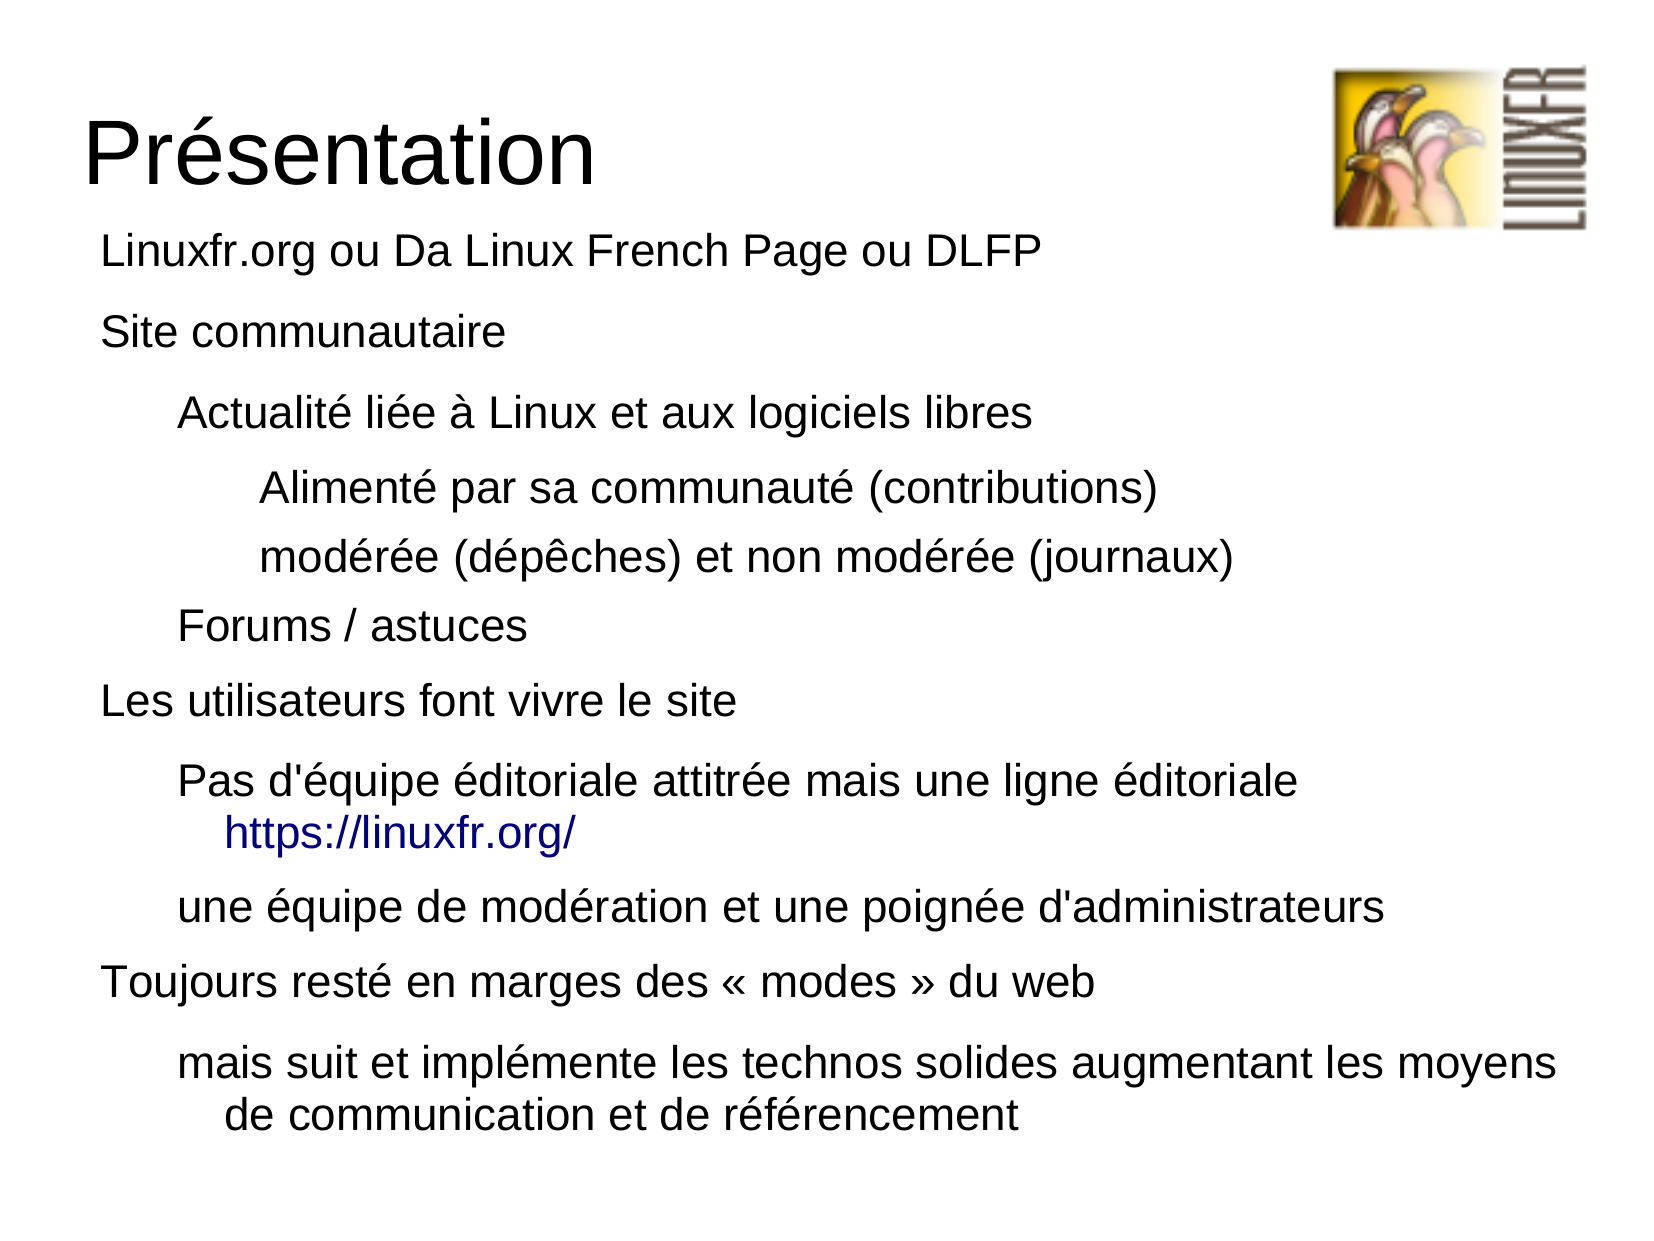

# Présentation
Linuxfr.org ou Da Linux French Page ou DLFP
Site communautaire
Actualité liée à Linux et aux logiciels libres
Alimenté par sa communauté (contributions)
modérée (dépêches) et non modérée (journaux)
Forums / astuces
Les utilisateurs font vivre le site
Pas d'équipe éditoriale attitrée mais une ligne éditoriale https://linuxfr.org/
une équipe de modération et une poignée d'administrateurs
Toujours resté en marges des « modes » du web
mais suit et implémente les technos solides augmentant les moyens de communication et de référencement